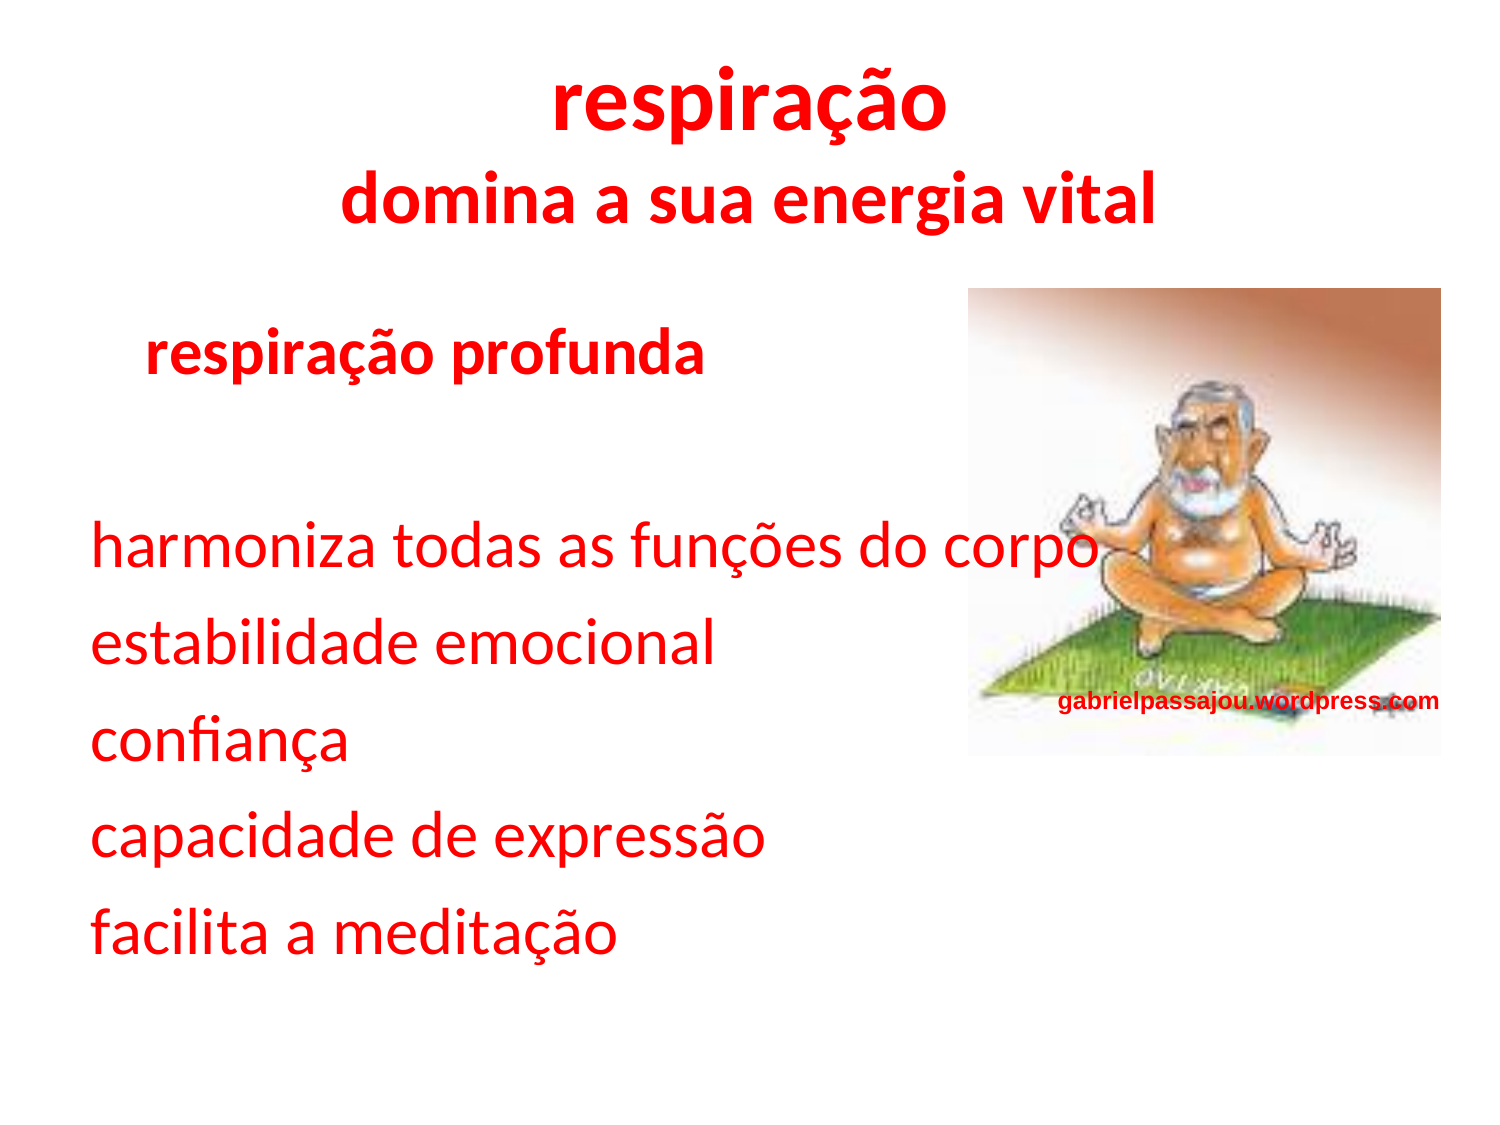

respiração
domina a sua energia vital
	respiração profunda
harmoniza todas as funções do corpo
estabilidade emocional
confiança
capacidade de expressão
facilita a meditação
gabrielpassajou.wordpress.com